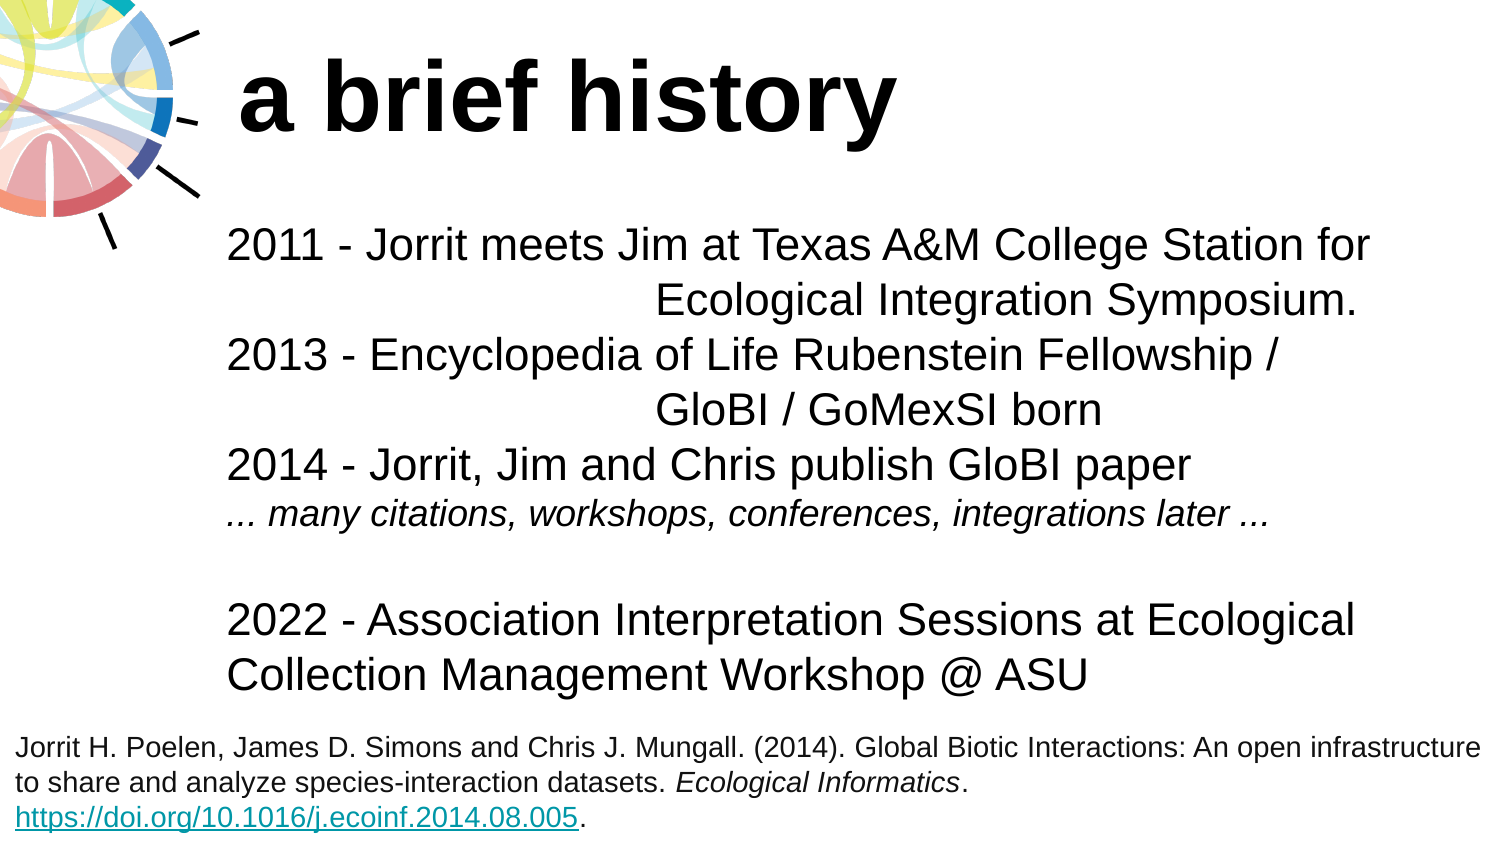

a brief history
2011 - Jorrit meets Jim at Texas A&M College Station for 	 Ecological Integration Symposium.
2013 - Encyclopedia of Life Rubenstein Fellowship / 	 GloBI / GoMexSI born
2014 - Jorrit, Jim and Chris publish GloBI paper
... many citations, workshops, conferences, integrations later ...
2022 - Association Interpretation Sessions at Ecological Collection Management Workshop @ ASU
Jorrit H. Poelen, James D. Simons and Chris J. Mungall. (2014). Global Biotic Interactions: An open infrastructure to share and analyze species-interaction datasets. Ecological Informatics. https://doi.org/10.1016/j.ecoinf.2014.08.005.